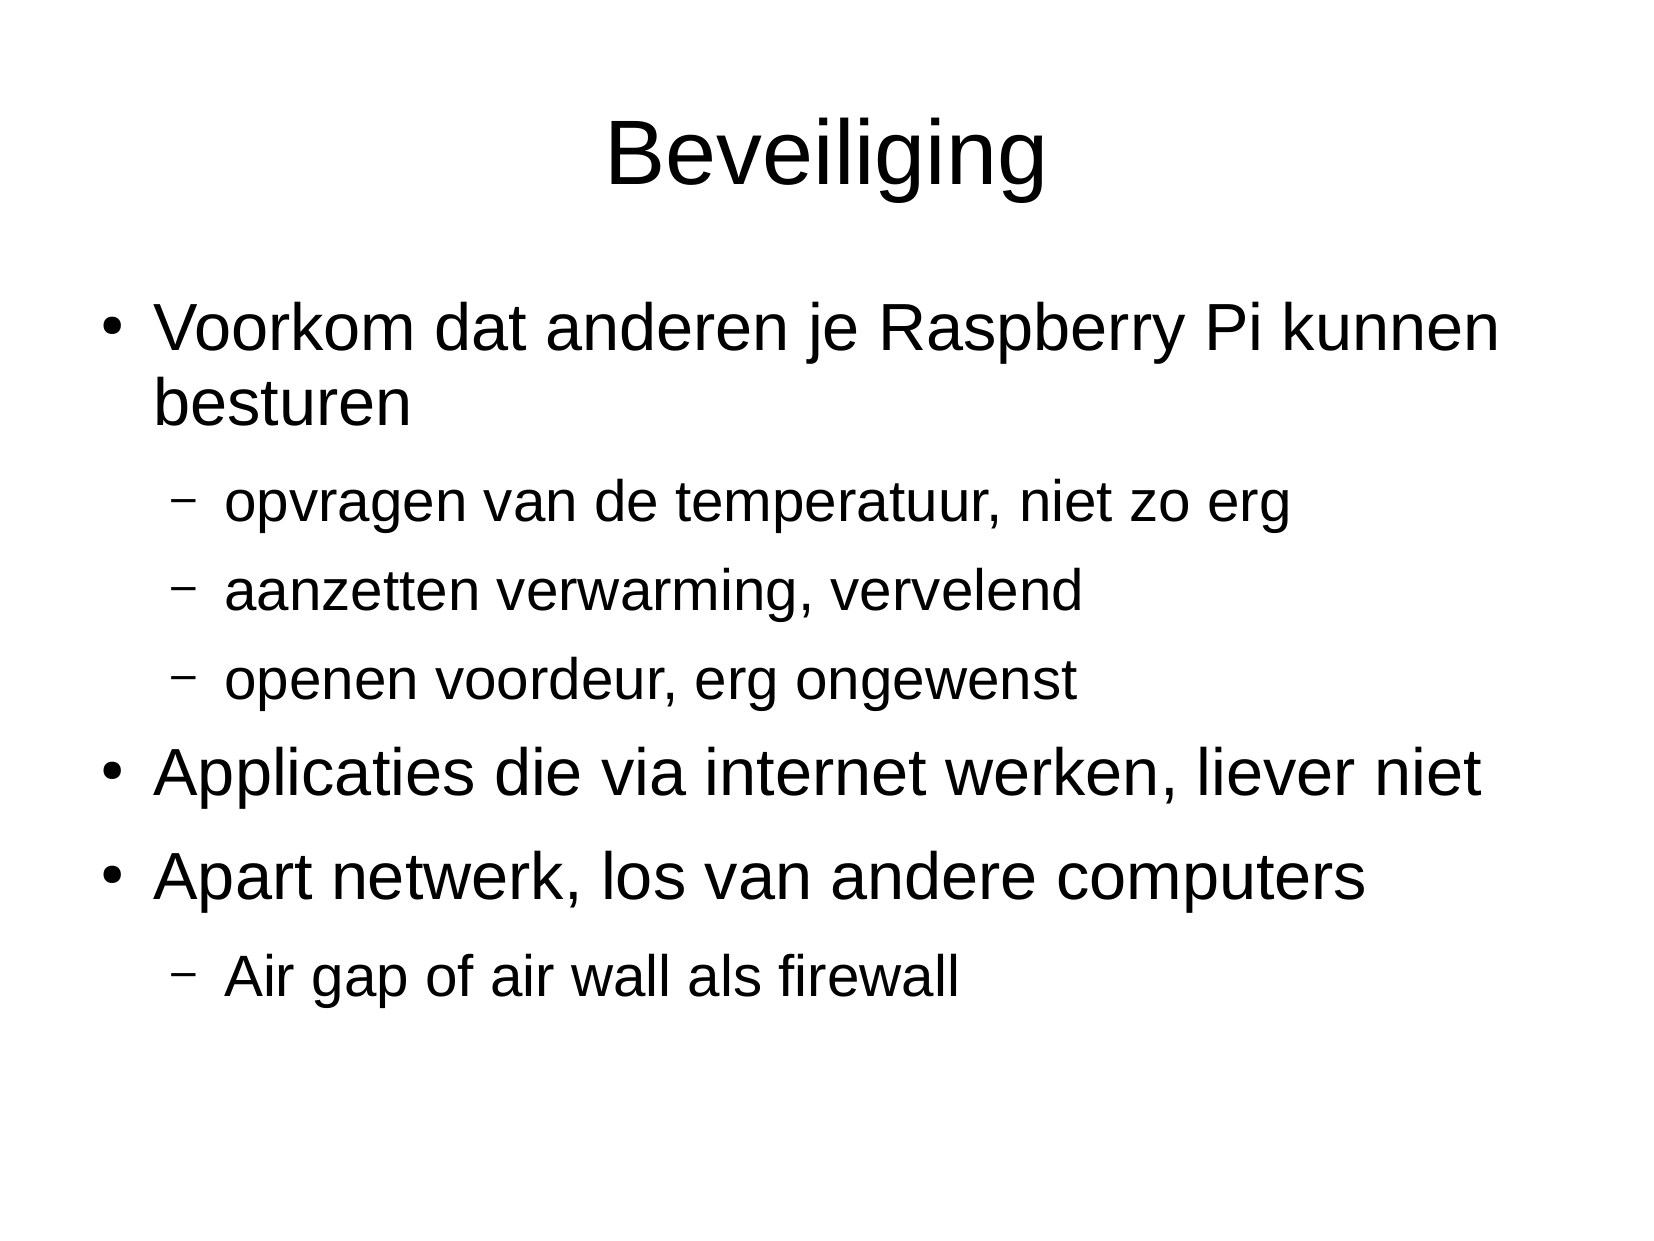

# Beveiliging
Voorkom dat anderen je Raspberry Pi kunnen besturen
opvragen van de temperatuur, niet zo erg
aanzetten verwarming, vervelend
openen voordeur, erg ongewenst
Applicaties die via internet werken, liever niet
Apart netwerk, los van andere computers
Air gap of air wall als firewall